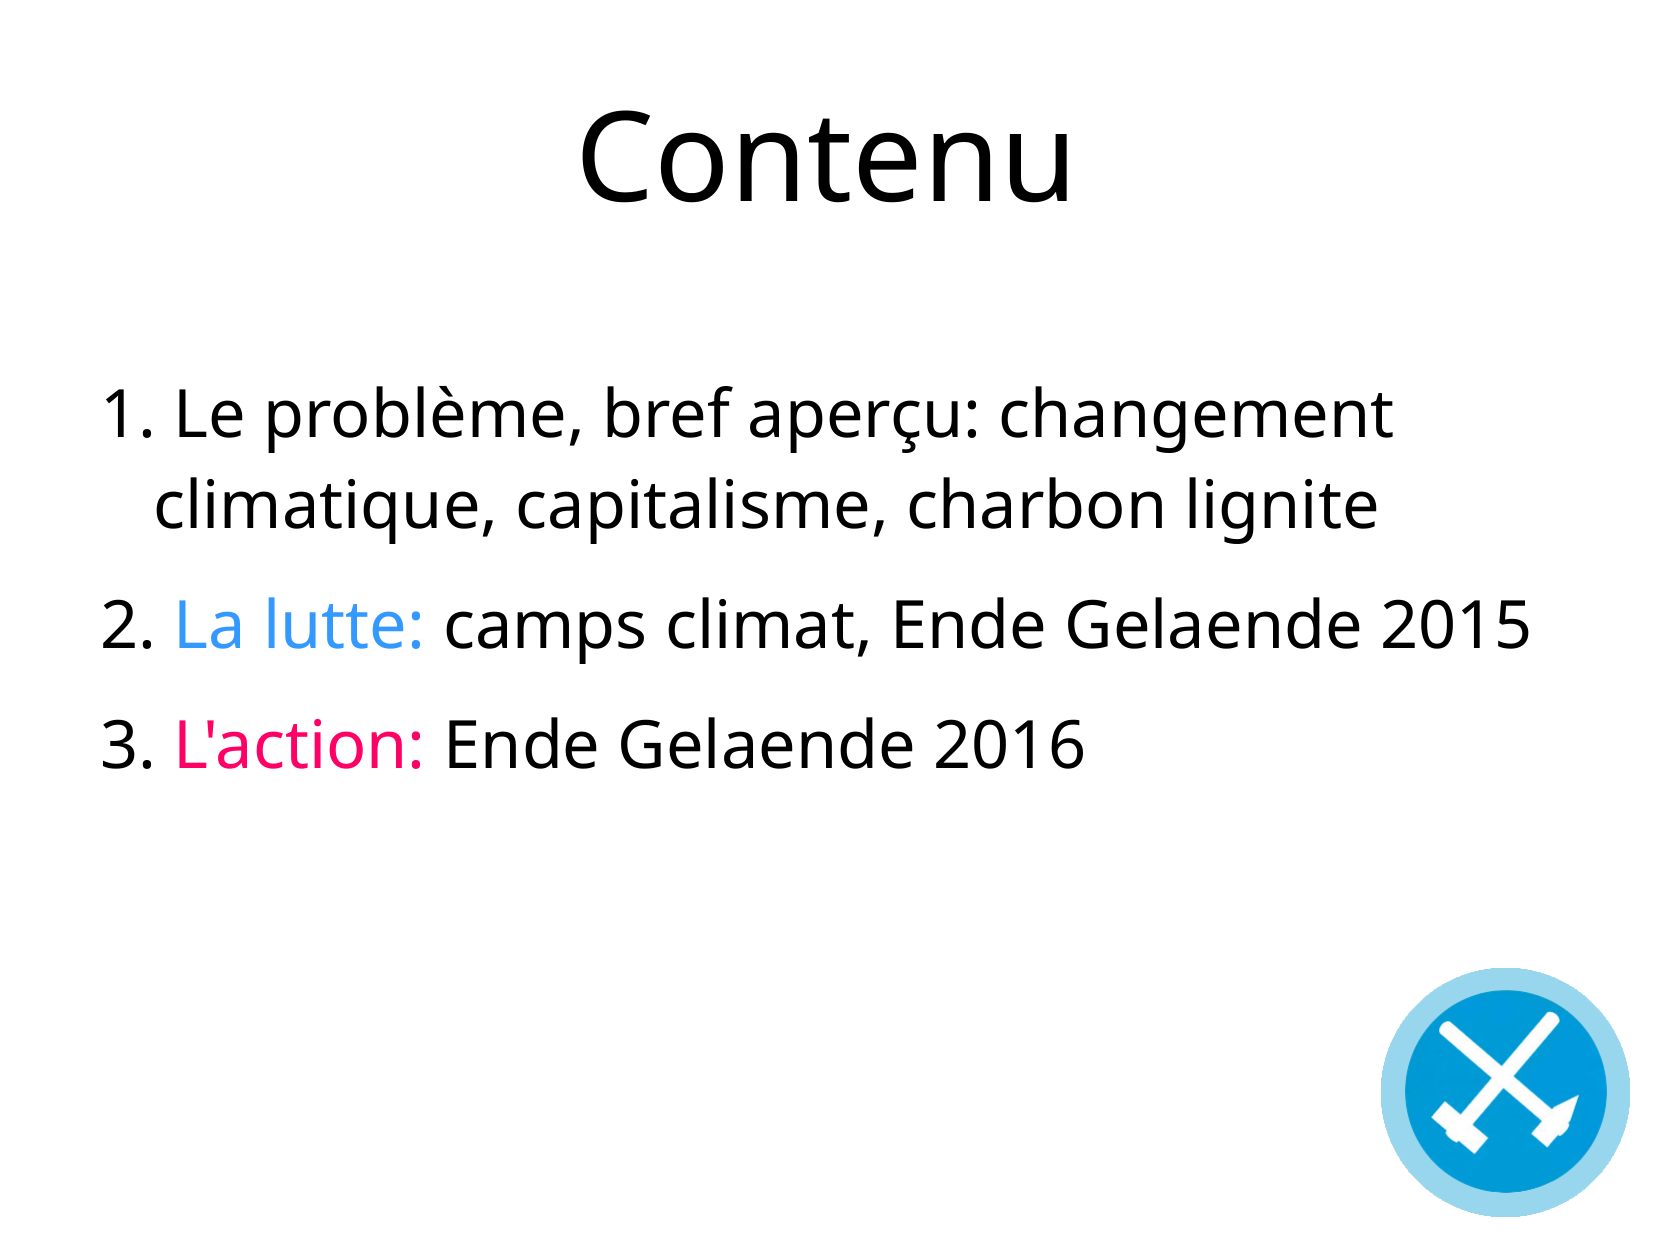

# Contenu
 Le problème, bref aperçu: changement climatique, capitalisme, charbon lignite
 La lutte: camps climat, Ende Gelaende 2015
 L'action: Ende Gelaende 2016